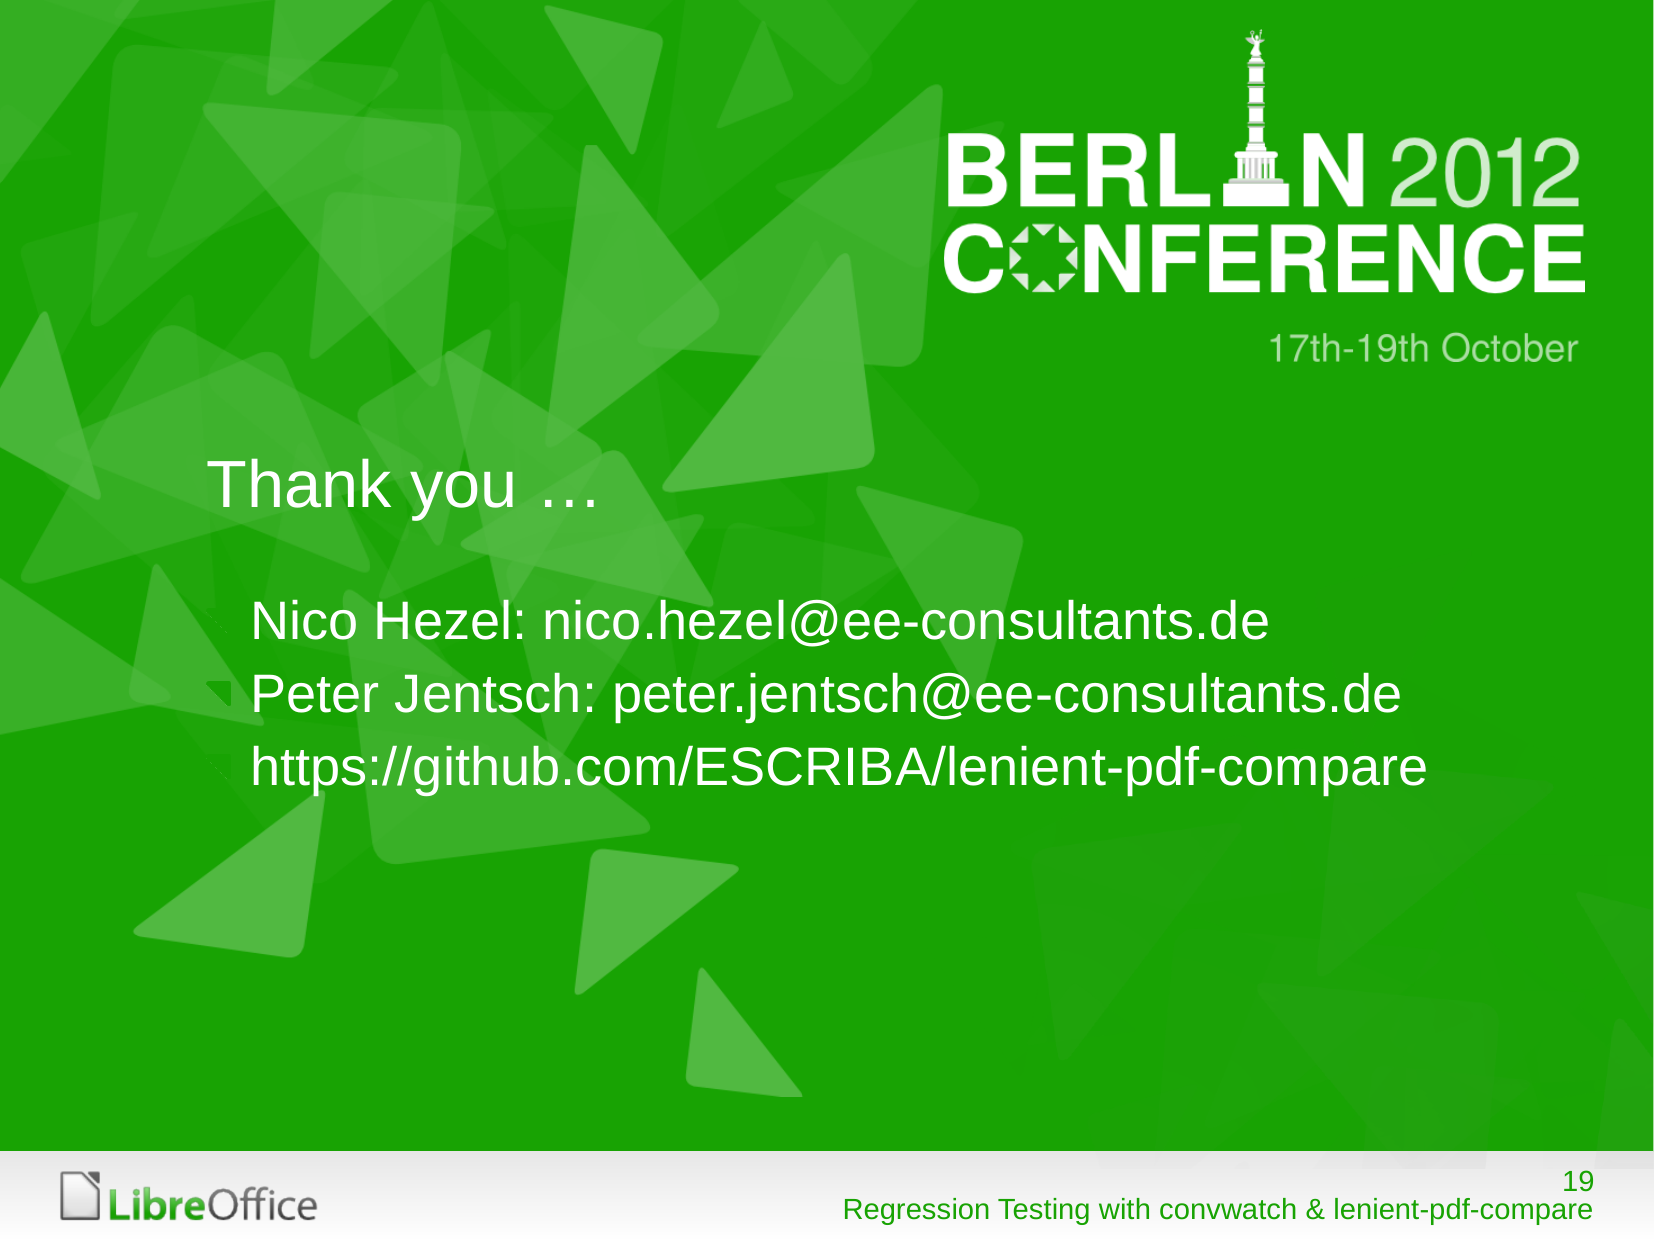

# Thank you …
Nico Hezel: nico.hezel@ee-consultants.de
Peter Jentsch: peter.jentsch@ee-consultants.de
https://github.com/ESCRIBA/lenient-pdf-compare
19
Regression Testing with convwatch & lenient-pdf-compare